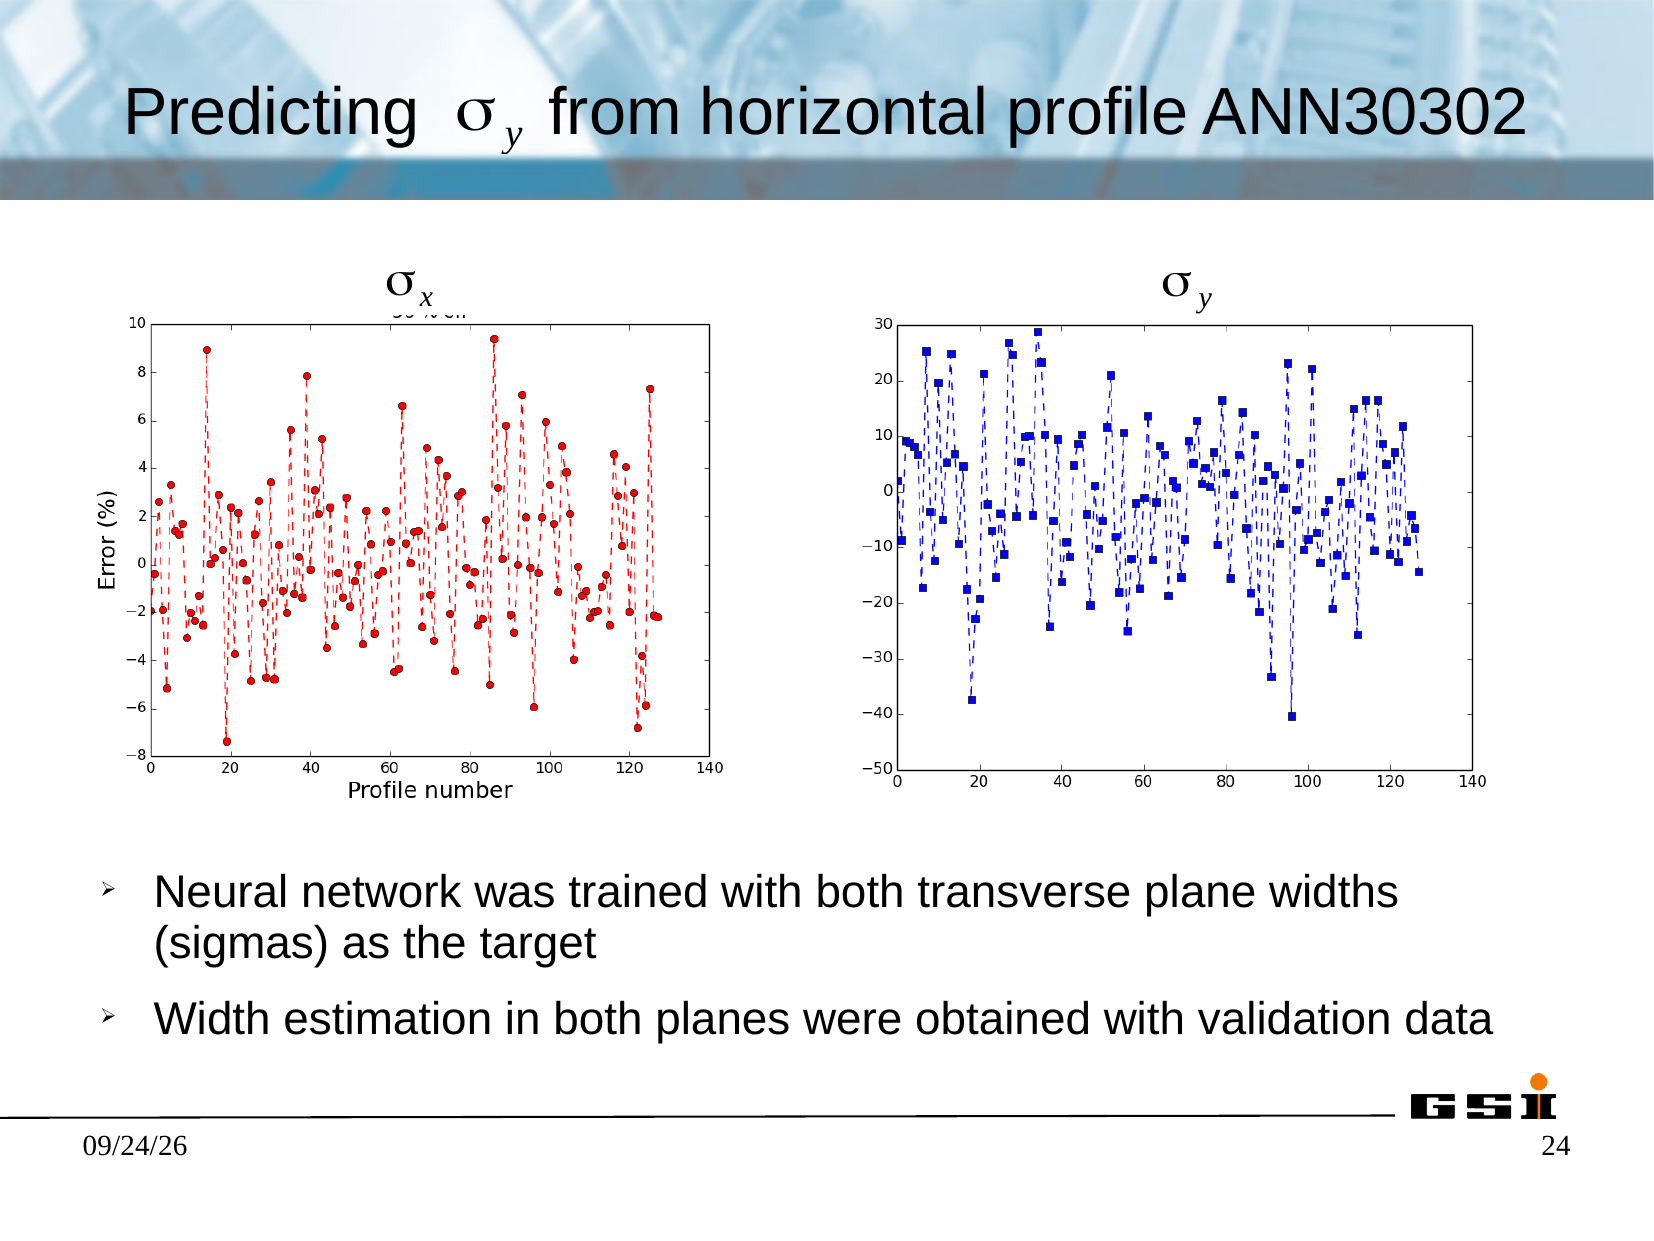

# Predicting from horizontal profile ANN30302
Neural network was trained with both transverse plane widths (sigmas) as the target
Width estimation in both planes were obtained with validation data
24